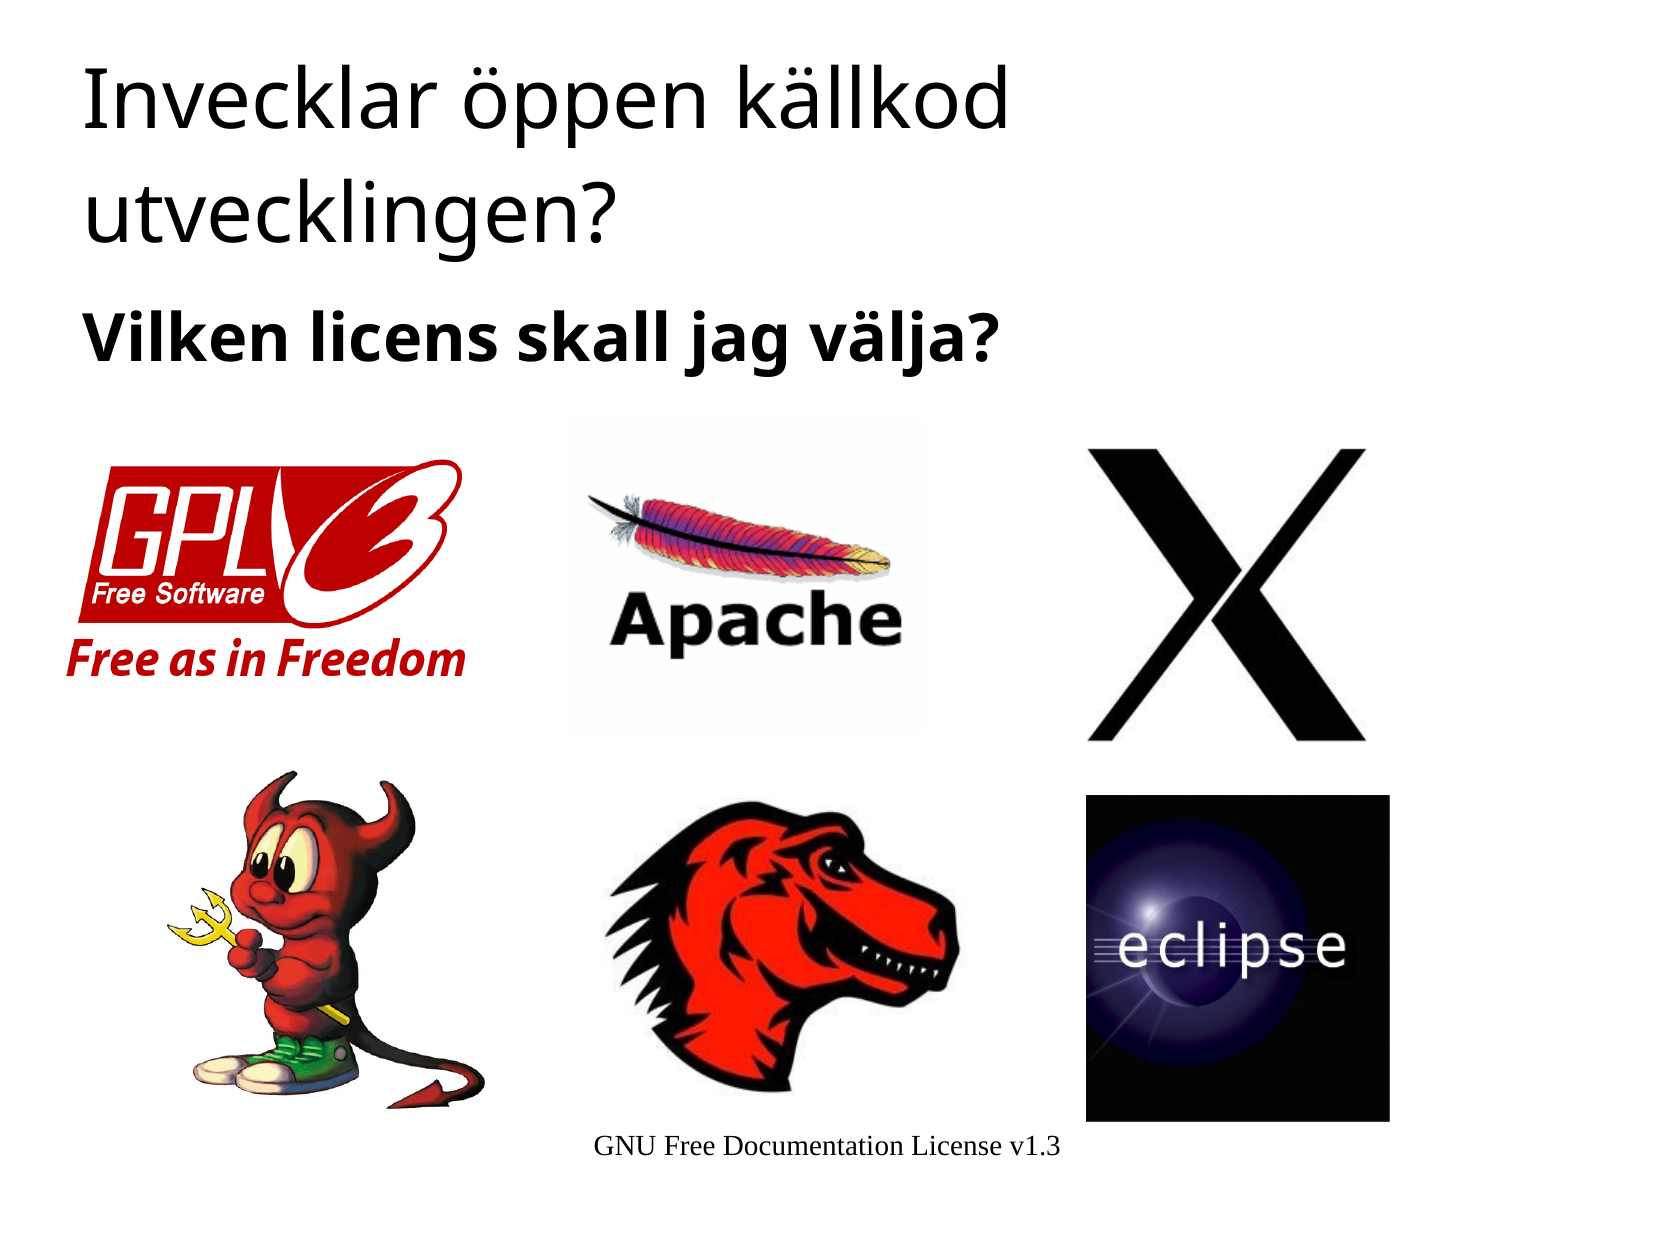

# Invecklar öppen källkod utvecklingen?
Vilken licens skall jag välja?
GNU Free Documentation License v1.3